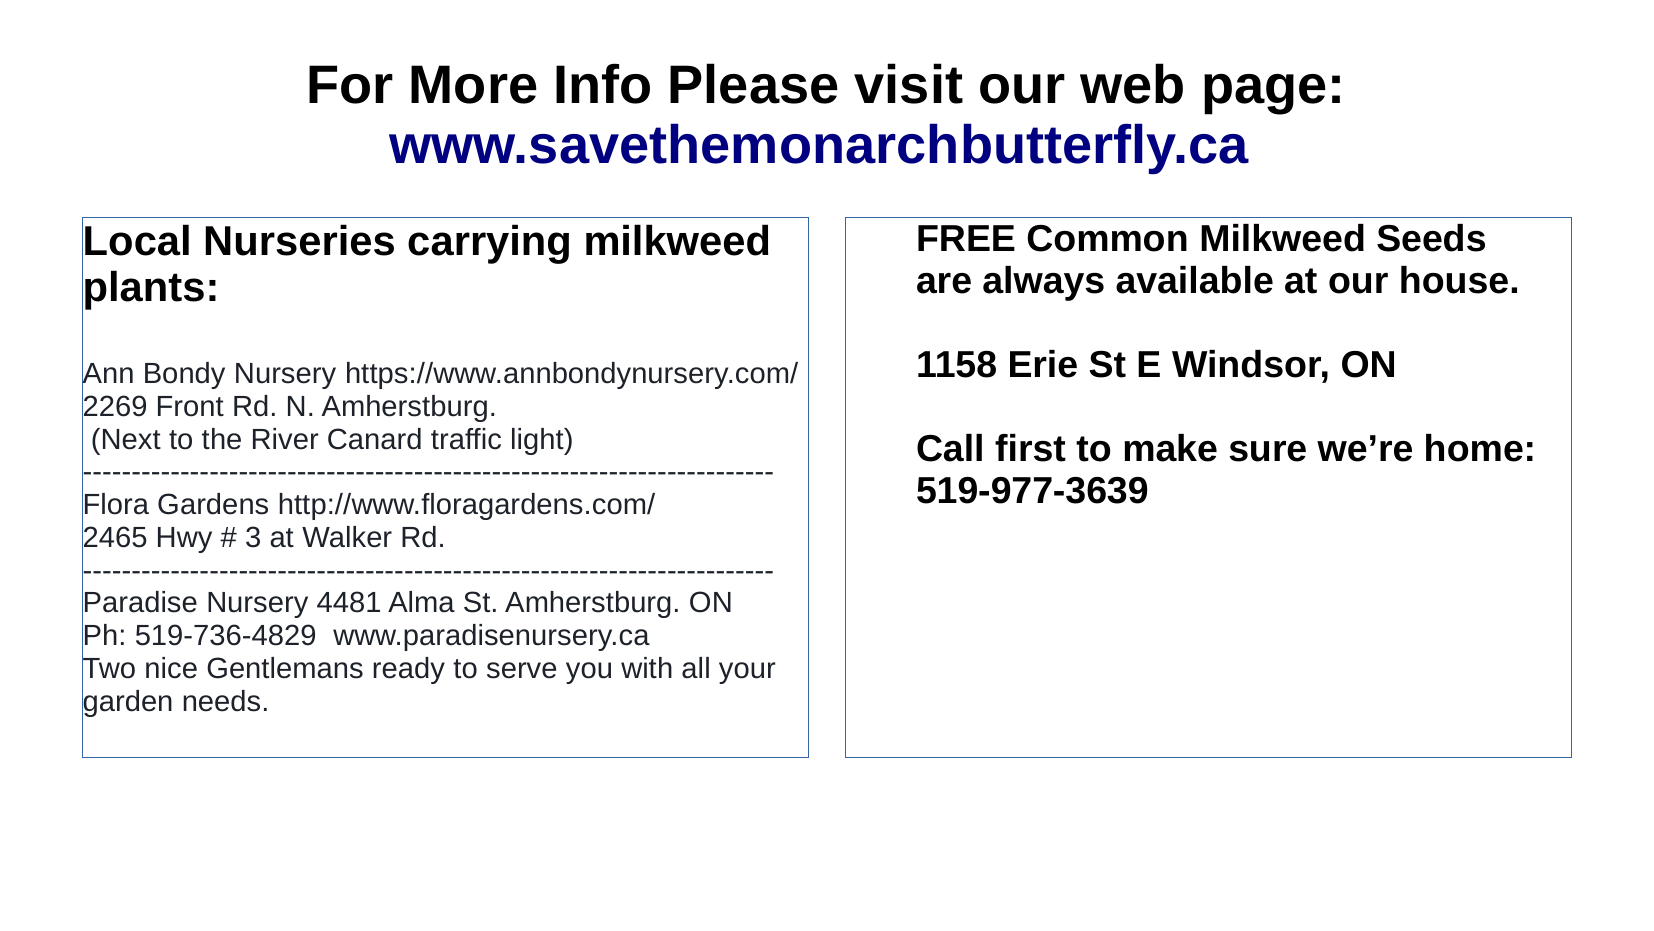

# For More Info Please visit our web page: www.savethemonarchbutterfly.ca
Local Nurseries carrying milkweed plants:
Ann Bondy Nursery https://www.annbondynursery.com/
2269 Front Rd. N. Amherstburg.
 (Next to the River Canard traffic light)
-----------------------------------------------------------------------
Flora Gardens http://www.floragardens.com/
2465 Hwy # 3 at Walker Rd.
-----------------------------------------------------------------------
Paradise Nursery 4481 Alma St. Amherstburg. ON
Ph: 519-736-4829 www.paradisenursery.ca
Two nice Gentlemans ready to serve you with all your garden needs.
FREE Common Milkweed Seeds
are always available at our house.
1158 Erie St E Windsor, ON
Call first to make sure we’re home:
519-977-3639